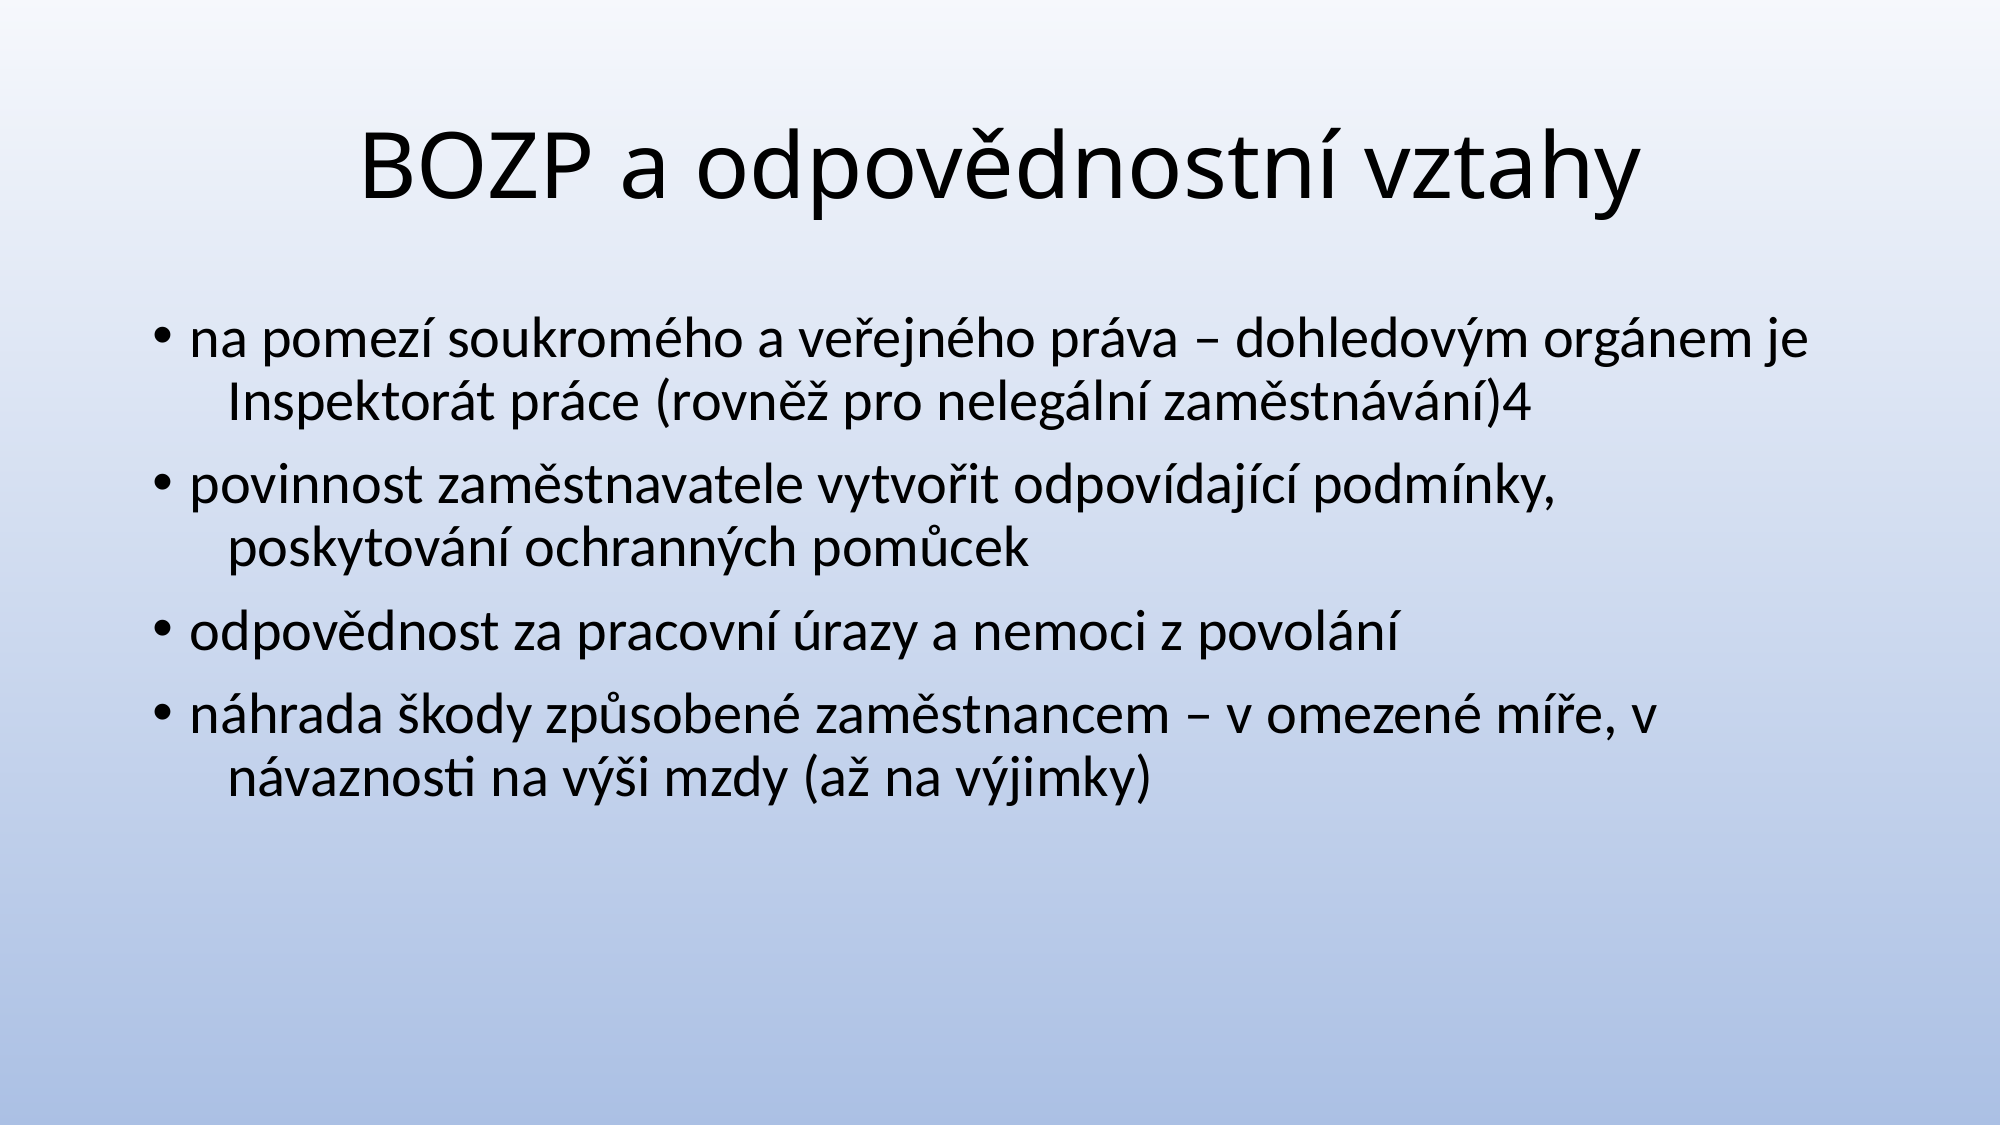

# BOZP a odpovědnostní vztahy
na pomezí soukromého a veřejného práva – dohledovým orgánem je Inspektorát práce (rovněž pro nelegální zaměstnávání)4
povinnost zaměstnavatele vytvořit odpovídající podmínky, poskytování ochranných pomůcek
odpovědnost za pracovní úrazy a nemoci z povolání
náhrada škody způsobené zaměstnancem – v omezené míře, v návaznosti na výši mzdy (až na výjimky)